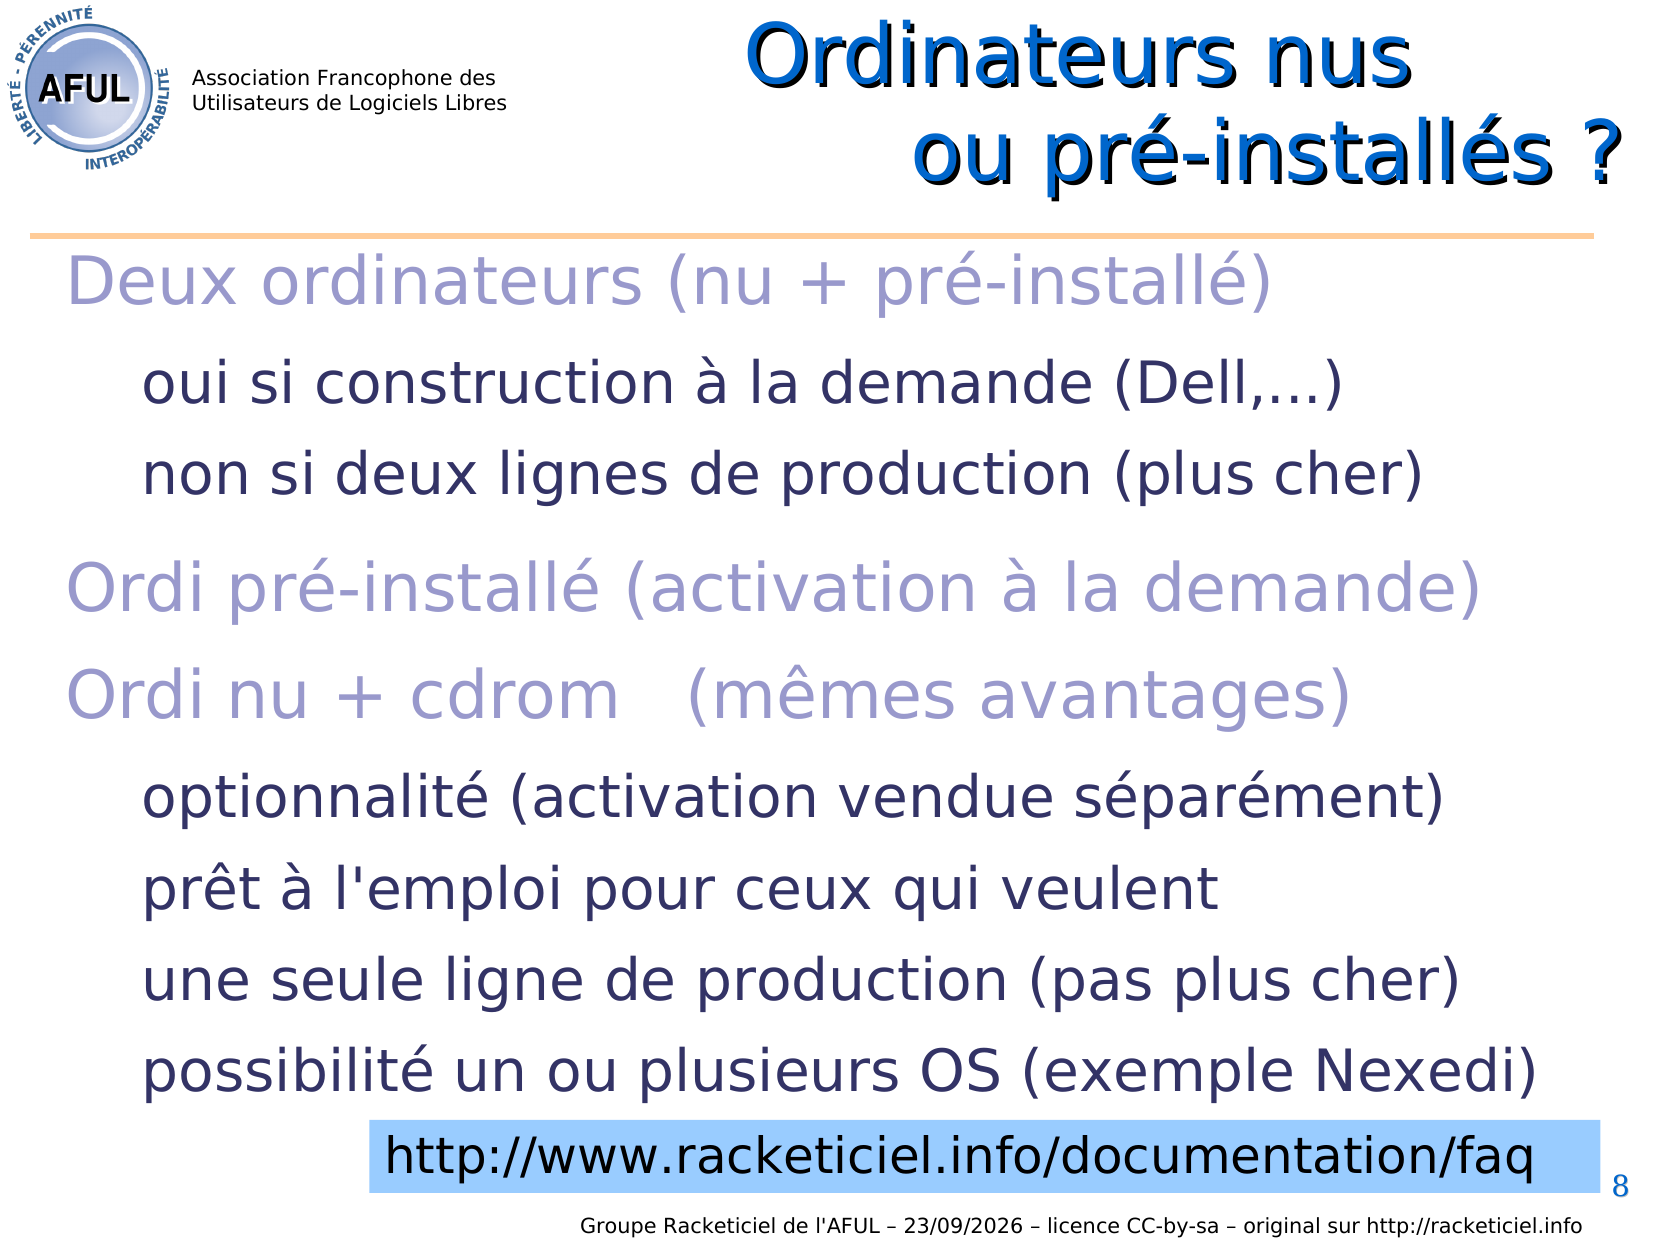

# Ordinateurs nus ou pré-installés ?
Deux ordinateurs (nu + pré-installé)
oui si construction à la demande (Dell,...)
non si deux lignes de production (plus cher)
Ordi pré-installé (activation à la demande)
Ordi nu + cdrom (mêmes avantages)
optionnalité (activation vendue séparément)
prêt à l'emploi pour ceux qui veulent
une seule ligne de production (pas plus cher)
possibilité un ou plusieurs OS (exemple Nexedi)
http://www.racketiciel.info/documentation/faq
8